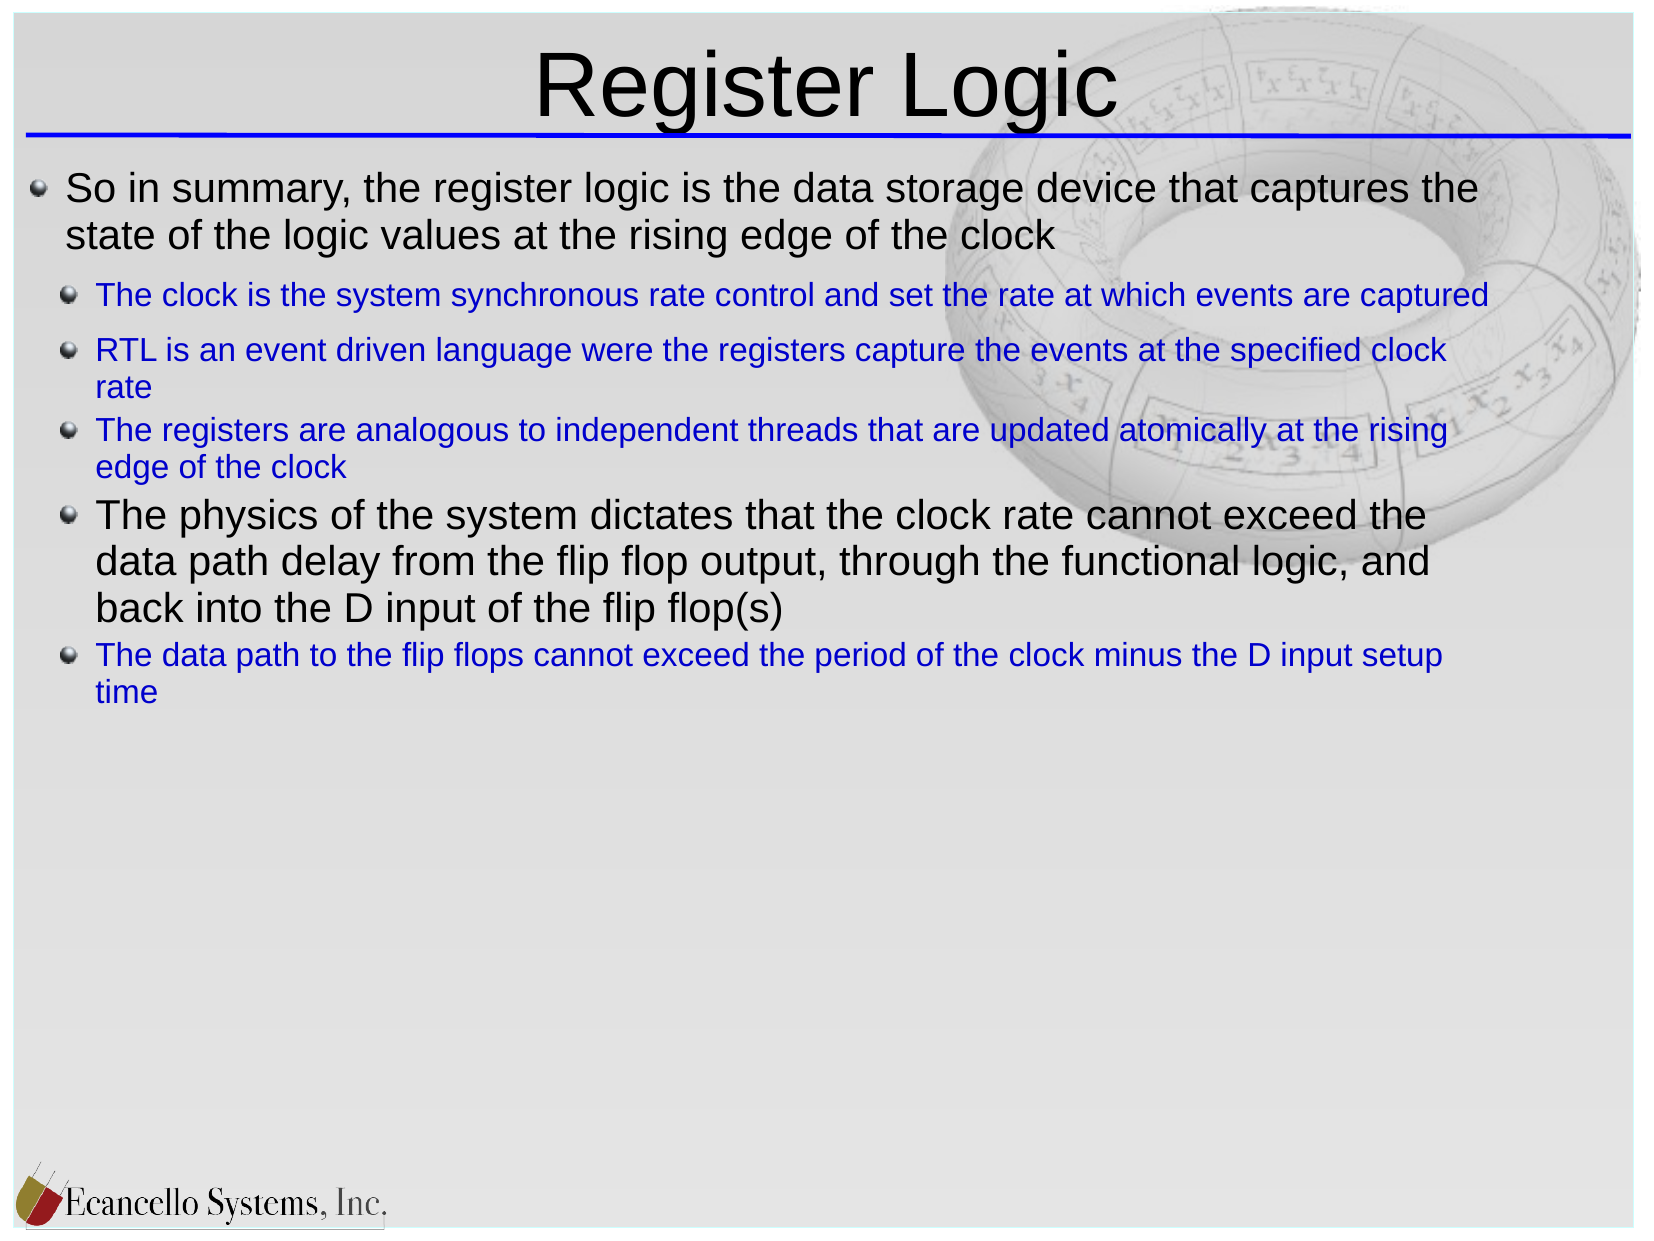

# Register Logic
So in summary, the register logic is the data storage device that captures the state of the logic values at the rising edge of the clock
The clock is the system synchronous rate control and set the rate at which events are captured
RTL is an event driven language were the registers capture the events at the specified clock rate
The registers are analogous to independent threads that are updated atomically at the rising edge of the clock
The physics of the system dictates that the clock rate cannot exceed the data path delay from the flip flop output, through the functional logic, and back into the D input of the flip flop(s)
The data path to the flip flops cannot exceed the period of the clock minus the D input setup time